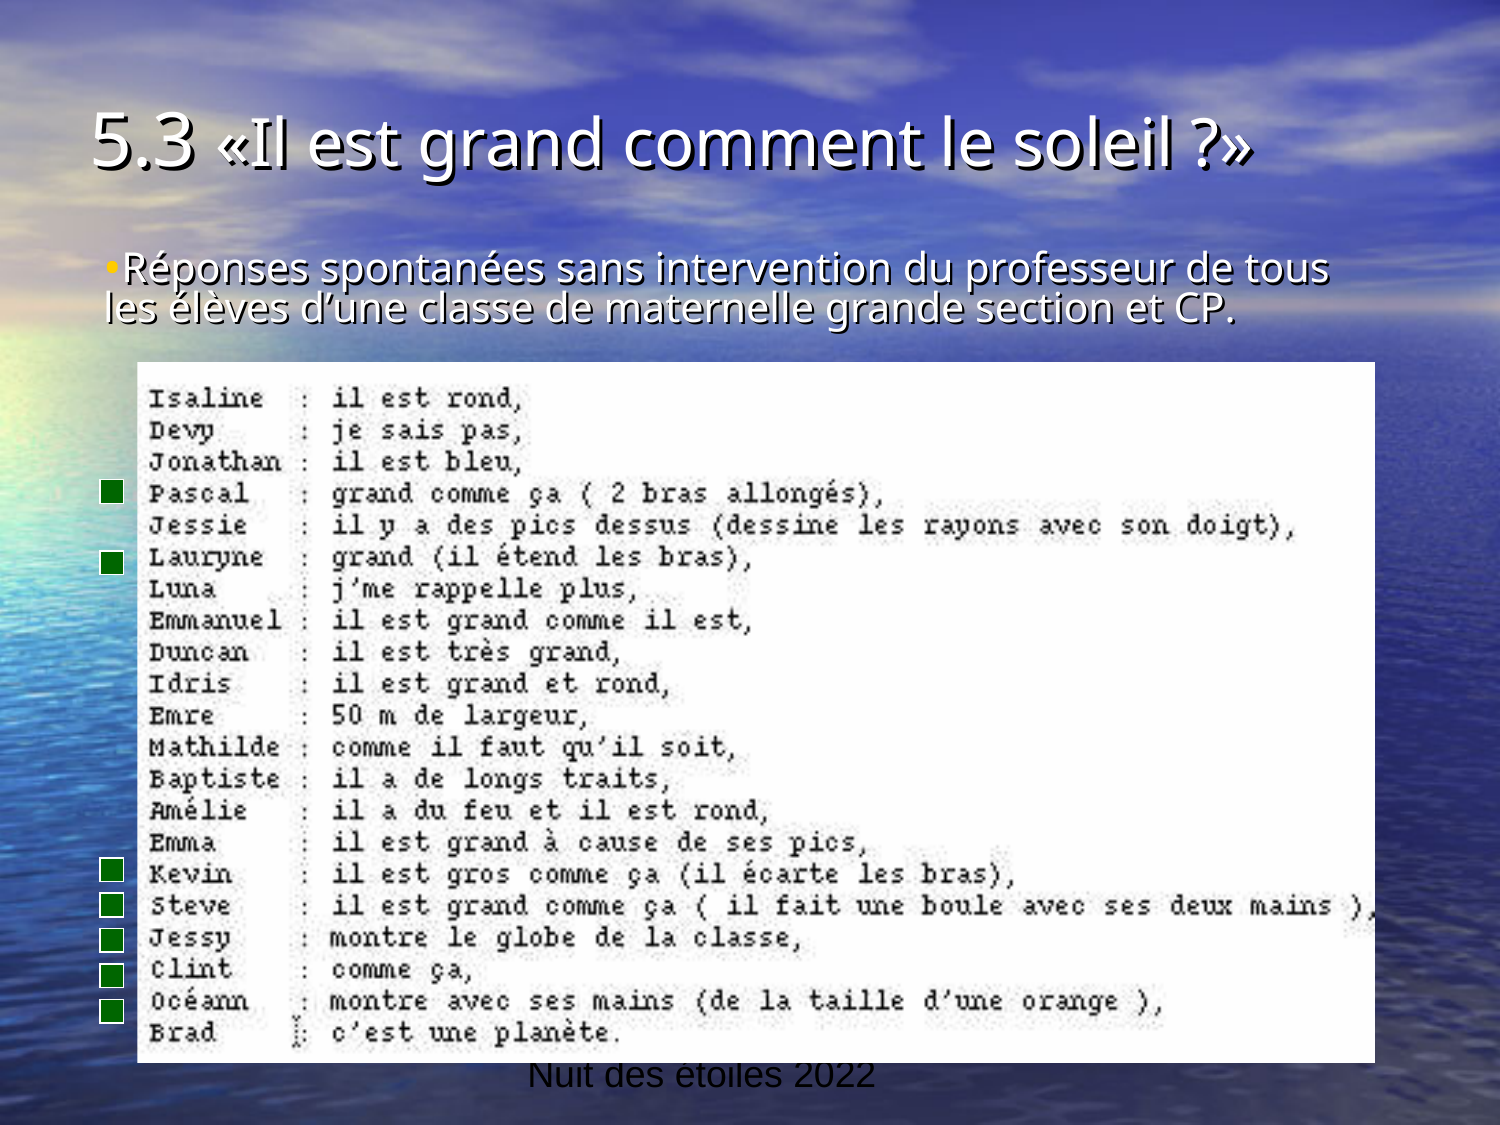

# 5.3 «Il est grand comment le soleil ?»
Réponses spontanées sans intervention du professeur de tous les élèves d’une classe de maternelle grande section et CP.
Nuit des étoiles 2022